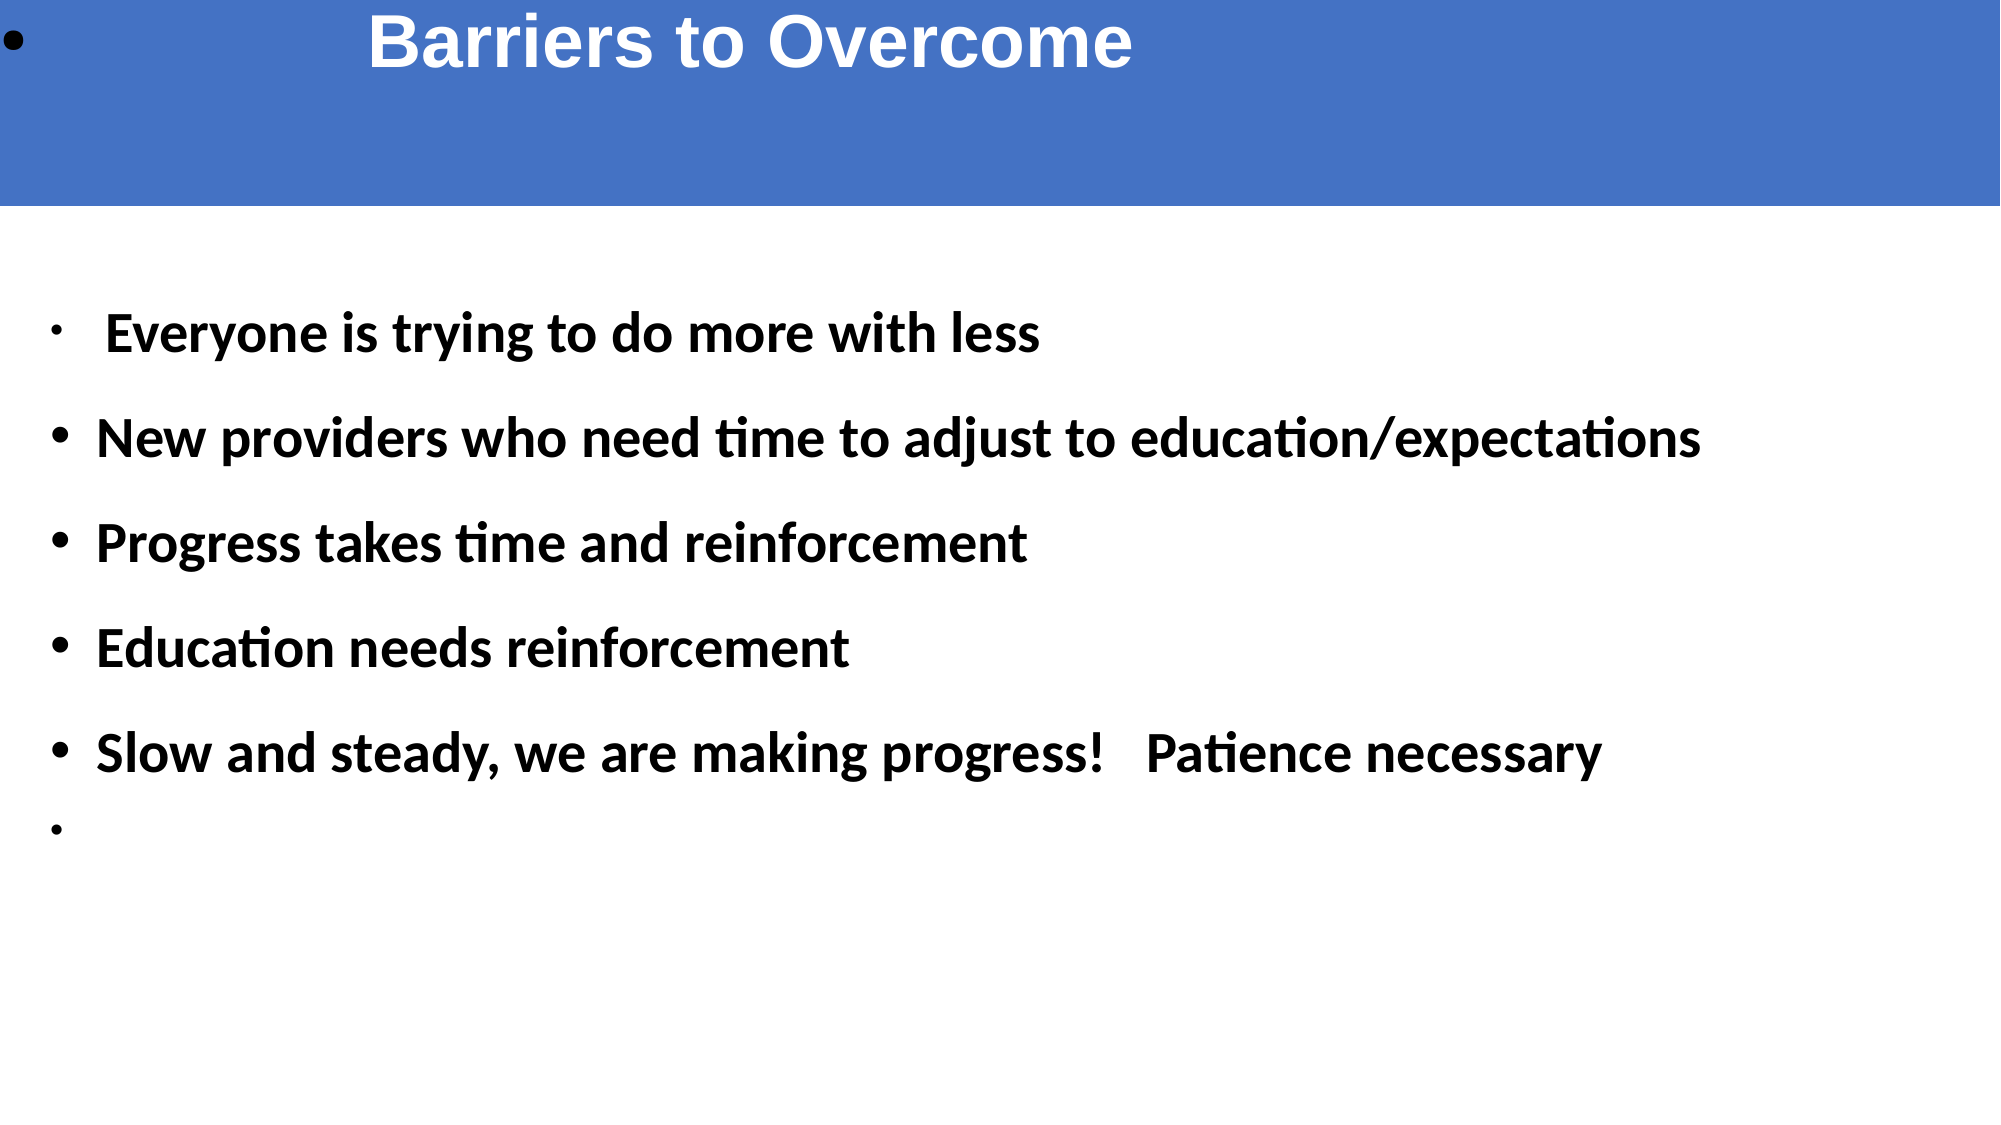

| Barriers to Overcome |
| --- |
 Everyone is trying to do more with less
New providers who need time to adjust to education/expectations
Progress takes time and reinforcement
Education needs reinforcement
Slow and steady, we are making progress! Patience necessary